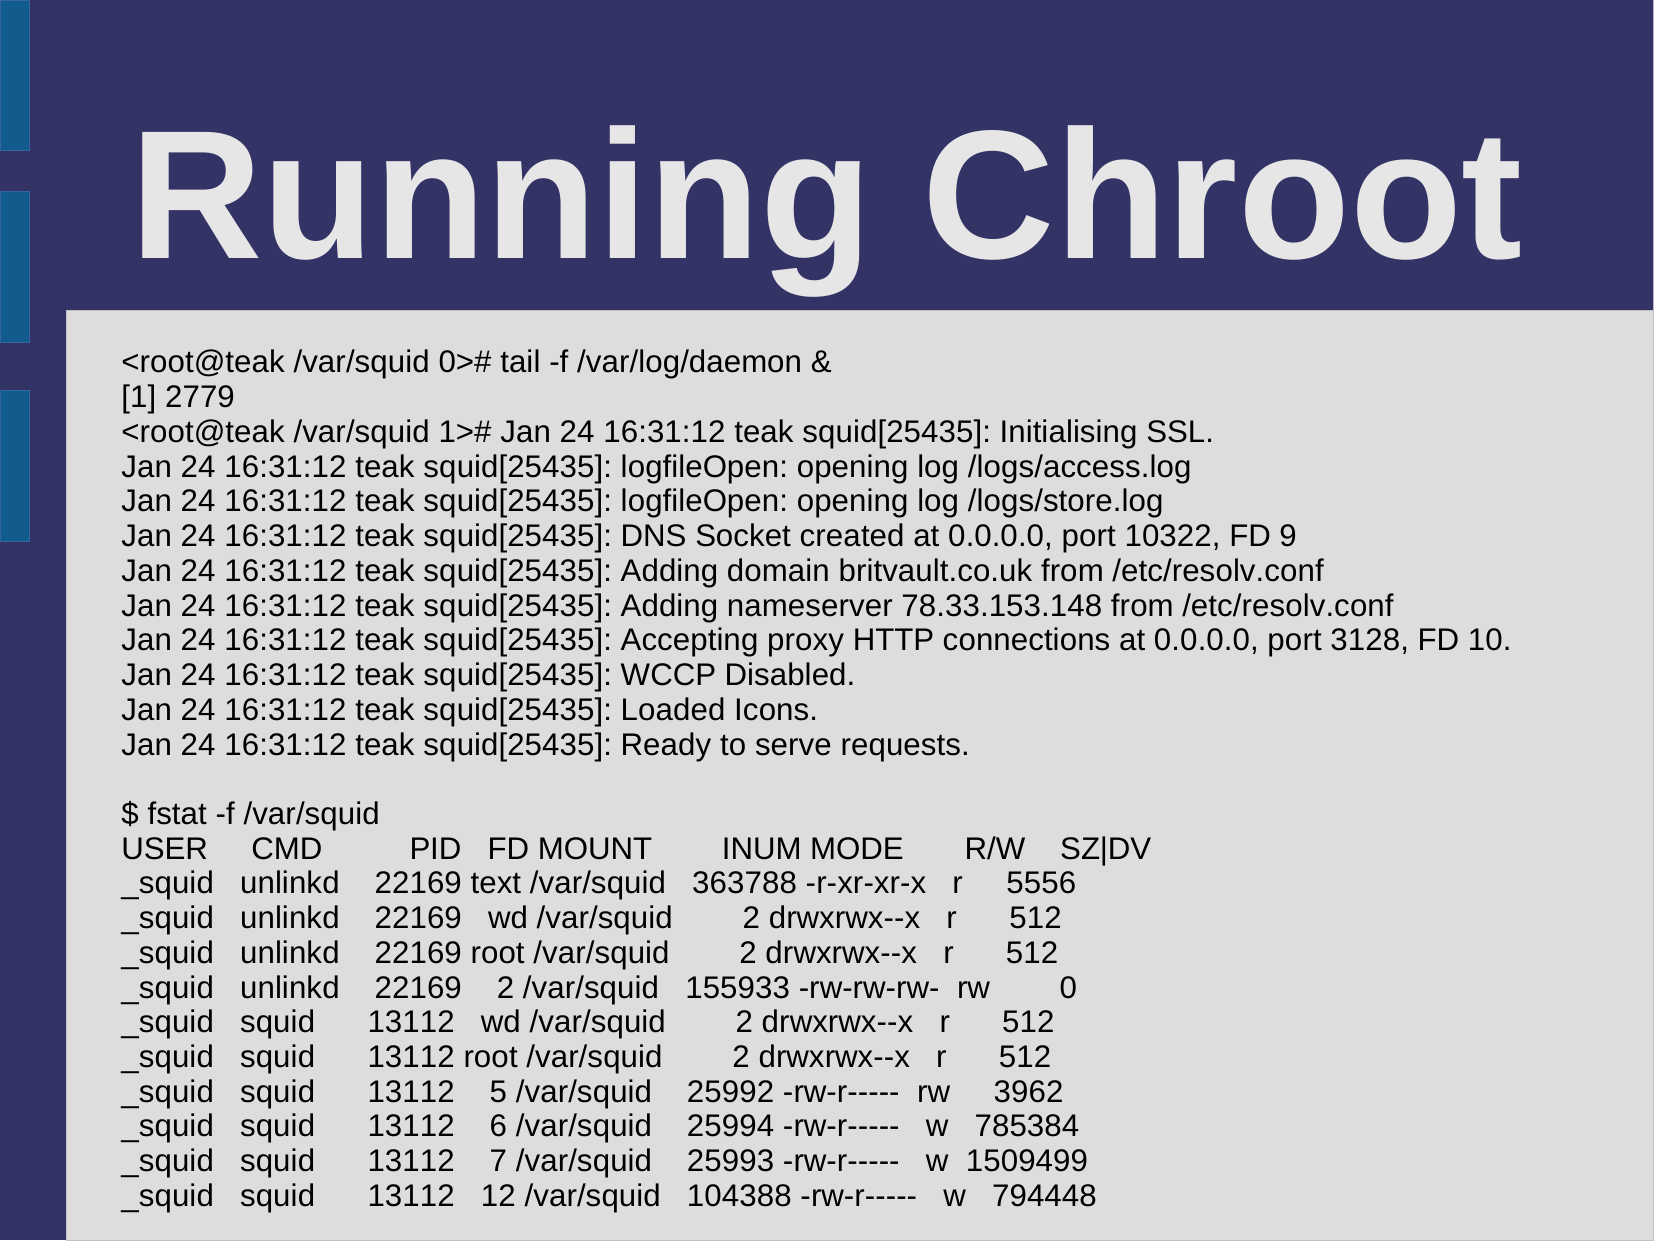

# Running Chroot
<root@teak /var/squid 0># tail -f /var/log/daemon &
[1] 2779
<root@teak /var/squid 1># Jan 24 16:31:12 teak squid[25435]: Initialising SSL.
Jan 24 16:31:12 teak squid[25435]: logfileOpen: opening log /logs/access.log
Jan 24 16:31:12 teak squid[25435]: logfileOpen: opening log /logs/store.log
Jan 24 16:31:12 teak squid[25435]: DNS Socket created at 0.0.0.0, port 10322, FD 9
Jan 24 16:31:12 teak squid[25435]: Adding domain britvault.co.uk from /etc/resolv.conf
Jan 24 16:31:12 teak squid[25435]: Adding nameserver 78.33.153.148 from /etc/resolv.conf
Jan 24 16:31:12 teak squid[25435]: Accepting proxy HTTP connections at 0.0.0.0, port 3128, FD 10.
Jan 24 16:31:12 teak squid[25435]: WCCP Disabled.
Jan 24 16:31:12 teak squid[25435]: Loaded Icons.
Jan 24 16:31:12 teak squid[25435]: Ready to serve requests.
$ fstat -f /var/squid
USER CMD PID FD MOUNT INUM MODE R/W SZ|DV
_squid unlinkd 22169 text /var/squid 363788 -r-xr-xr-x r 5556
_squid unlinkd 22169 wd /var/squid 2 drwxrwx--x r 512
_squid unlinkd 22169 root /var/squid 2 drwxrwx--x r 512
_squid unlinkd 22169 2 /var/squid 155933 -rw-rw-rw- rw 0
_squid squid 13112 wd /var/squid 2 drwxrwx--x r 512
_squid squid 13112 root /var/squid 2 drwxrwx--x r 512
_squid squid 13112 5 /var/squid 25992 -rw-r----- rw 3962
_squid squid 13112 6 /var/squid 25994 -rw-r----- w 785384
_squid squid 13112 7 /var/squid 25993 -rw-r----- w 1509499
_squid squid 13112 12 /var/squid 104388 -rw-r----- w 794448